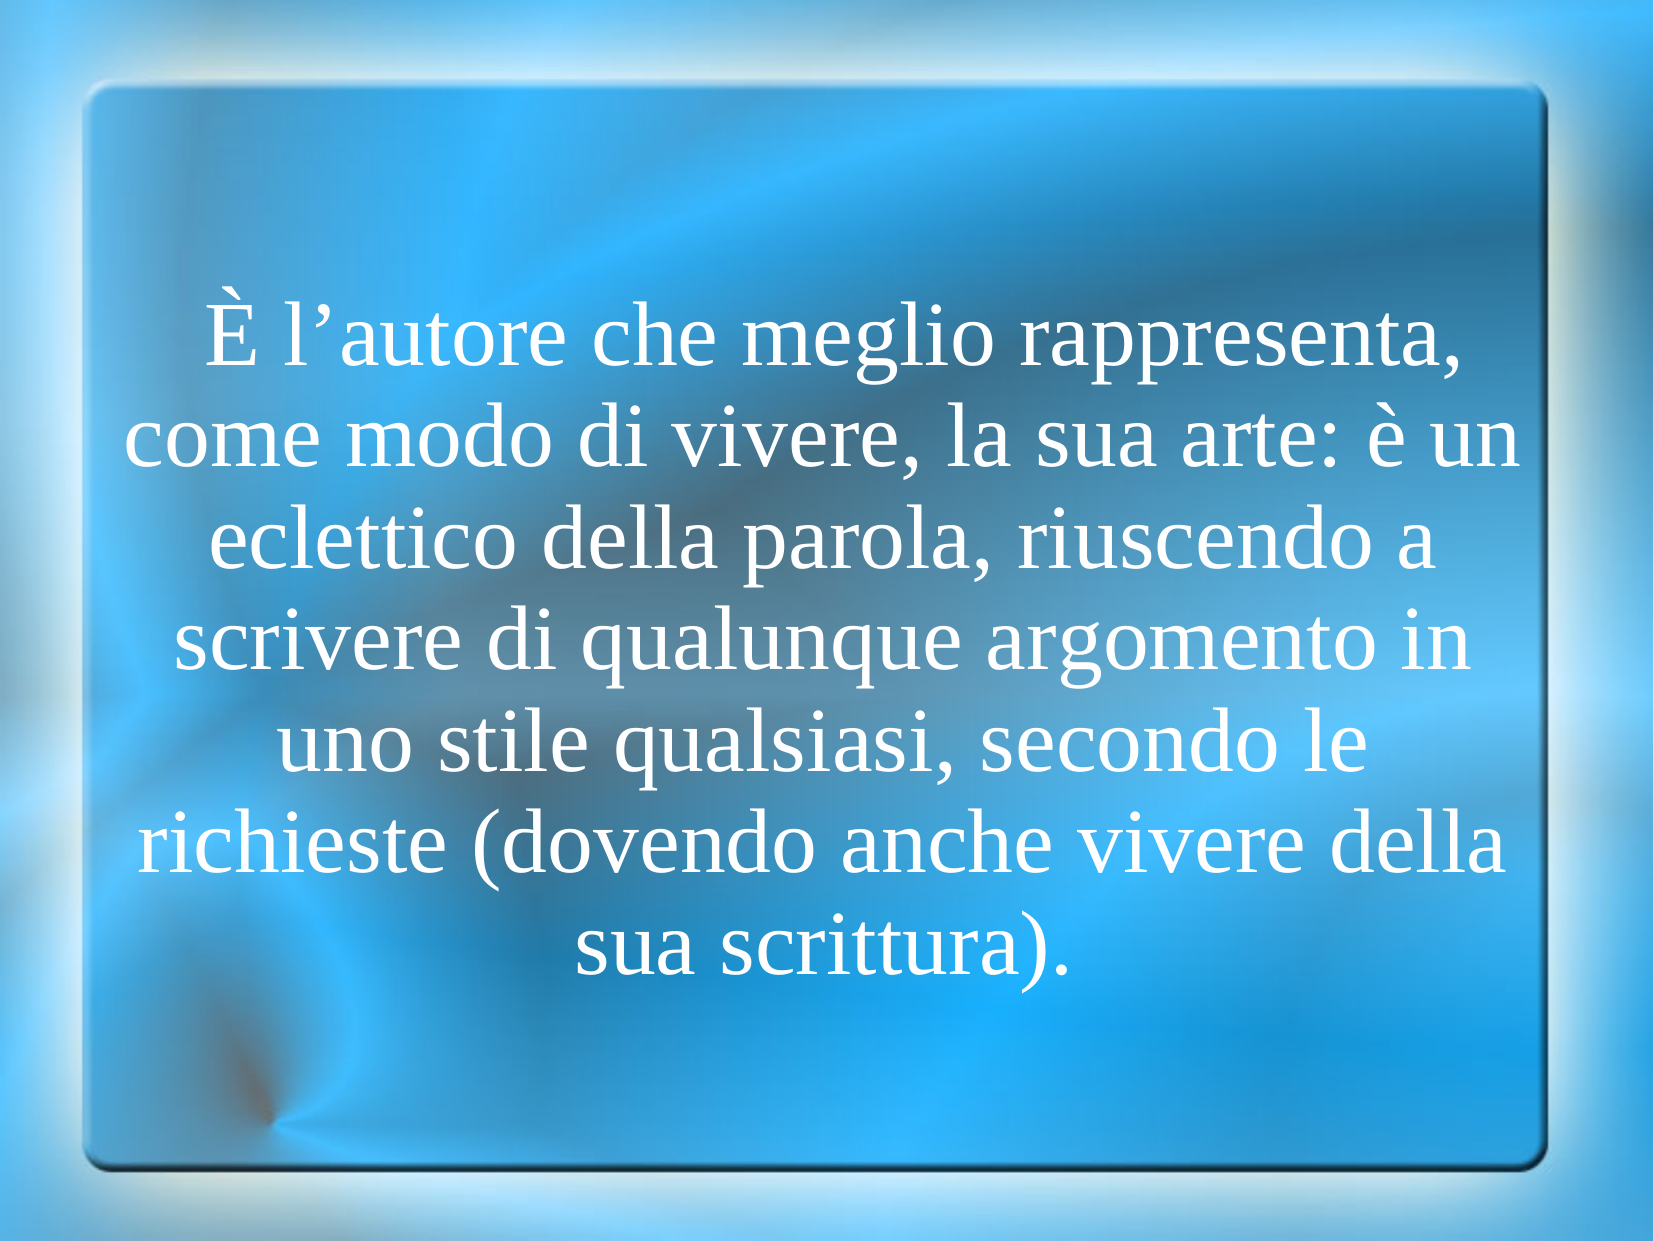

# È l’autore che meglio rappresenta, come modo di vivere, la sua arte: è un eclettico della parola, riuscendo a scrivere di qualunque argomento in uno stile qualsiasi, secondo le richieste (dovendo anche vivere della sua scrittura).